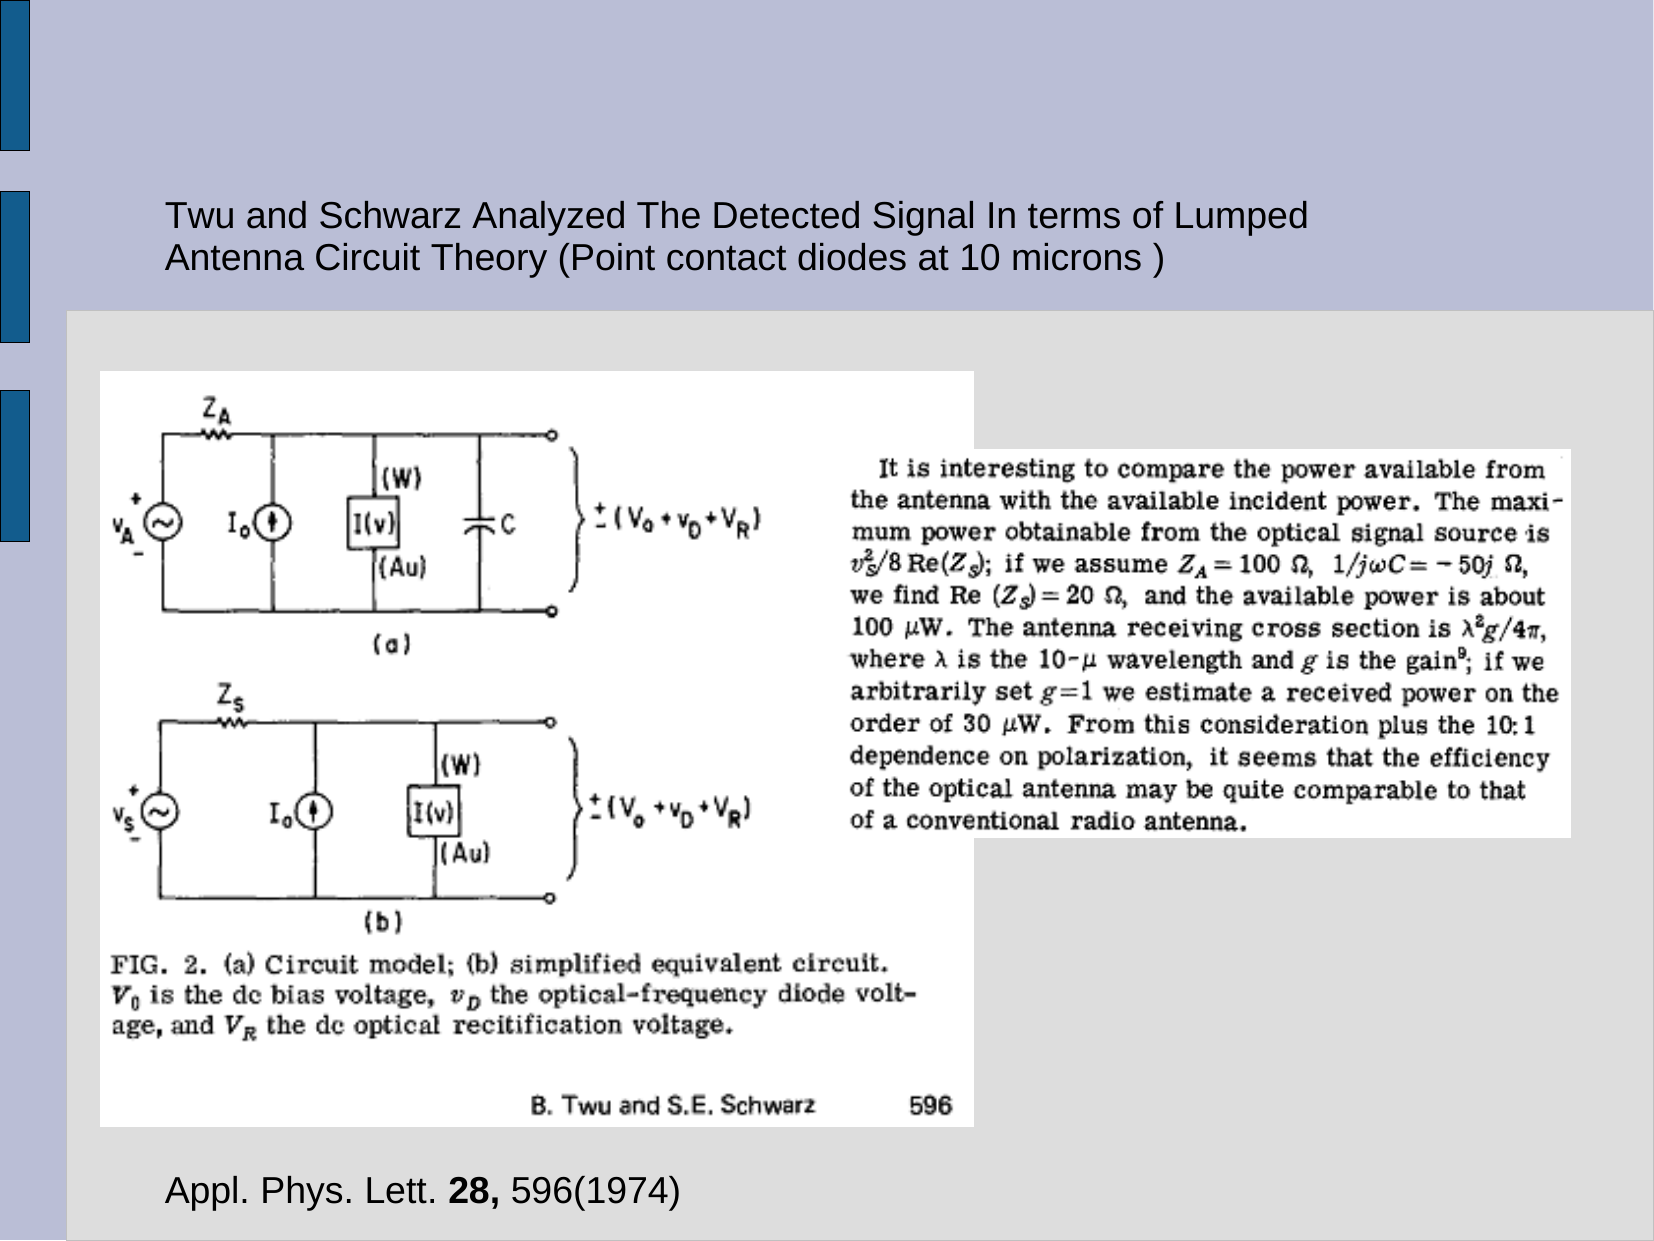

Twu and Schwarz Analyzed The Detected Signal In terms of Lumped
Antenna Circuit Theory (Point contact diodes at 10 microns )
Appl. Phys. Lett. 28, 596(1974)